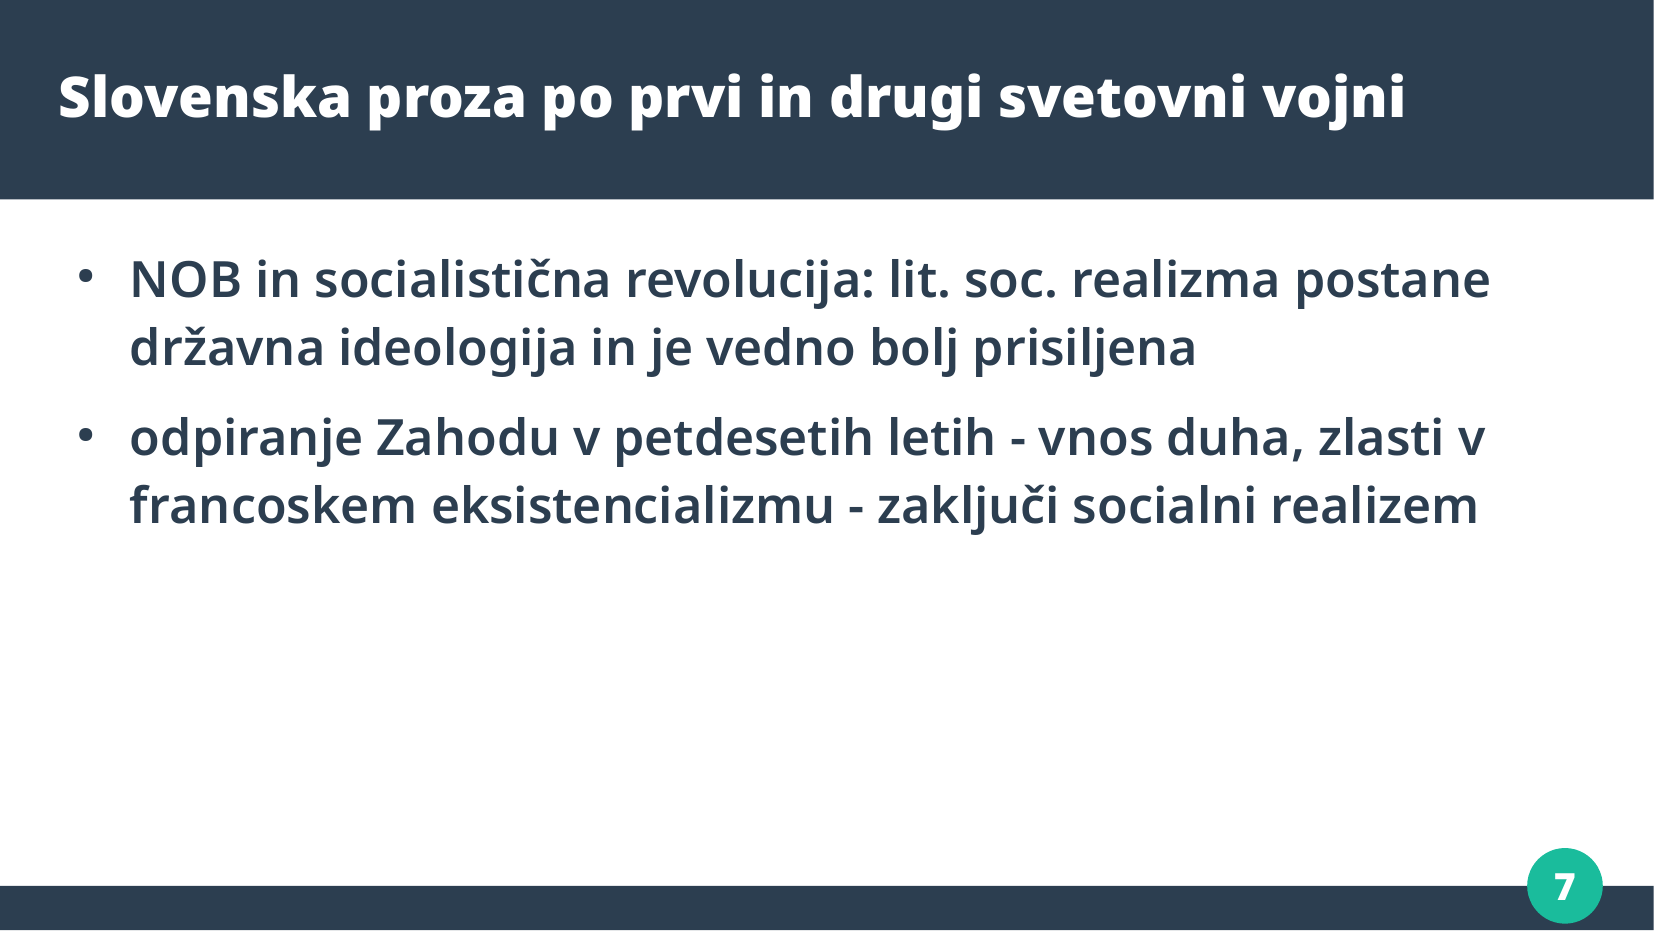

# Slovenska proza po prvi in drugi svetovni vojni
NOB in socialistična revolucija: lit. soc. realizma postane državna ideologija in je vedno bolj prisiljena
odpiranje Zahodu v petdesetih letih - vnos duha, zlasti v francoskem eksistencializmu - zaključi socialni realizem